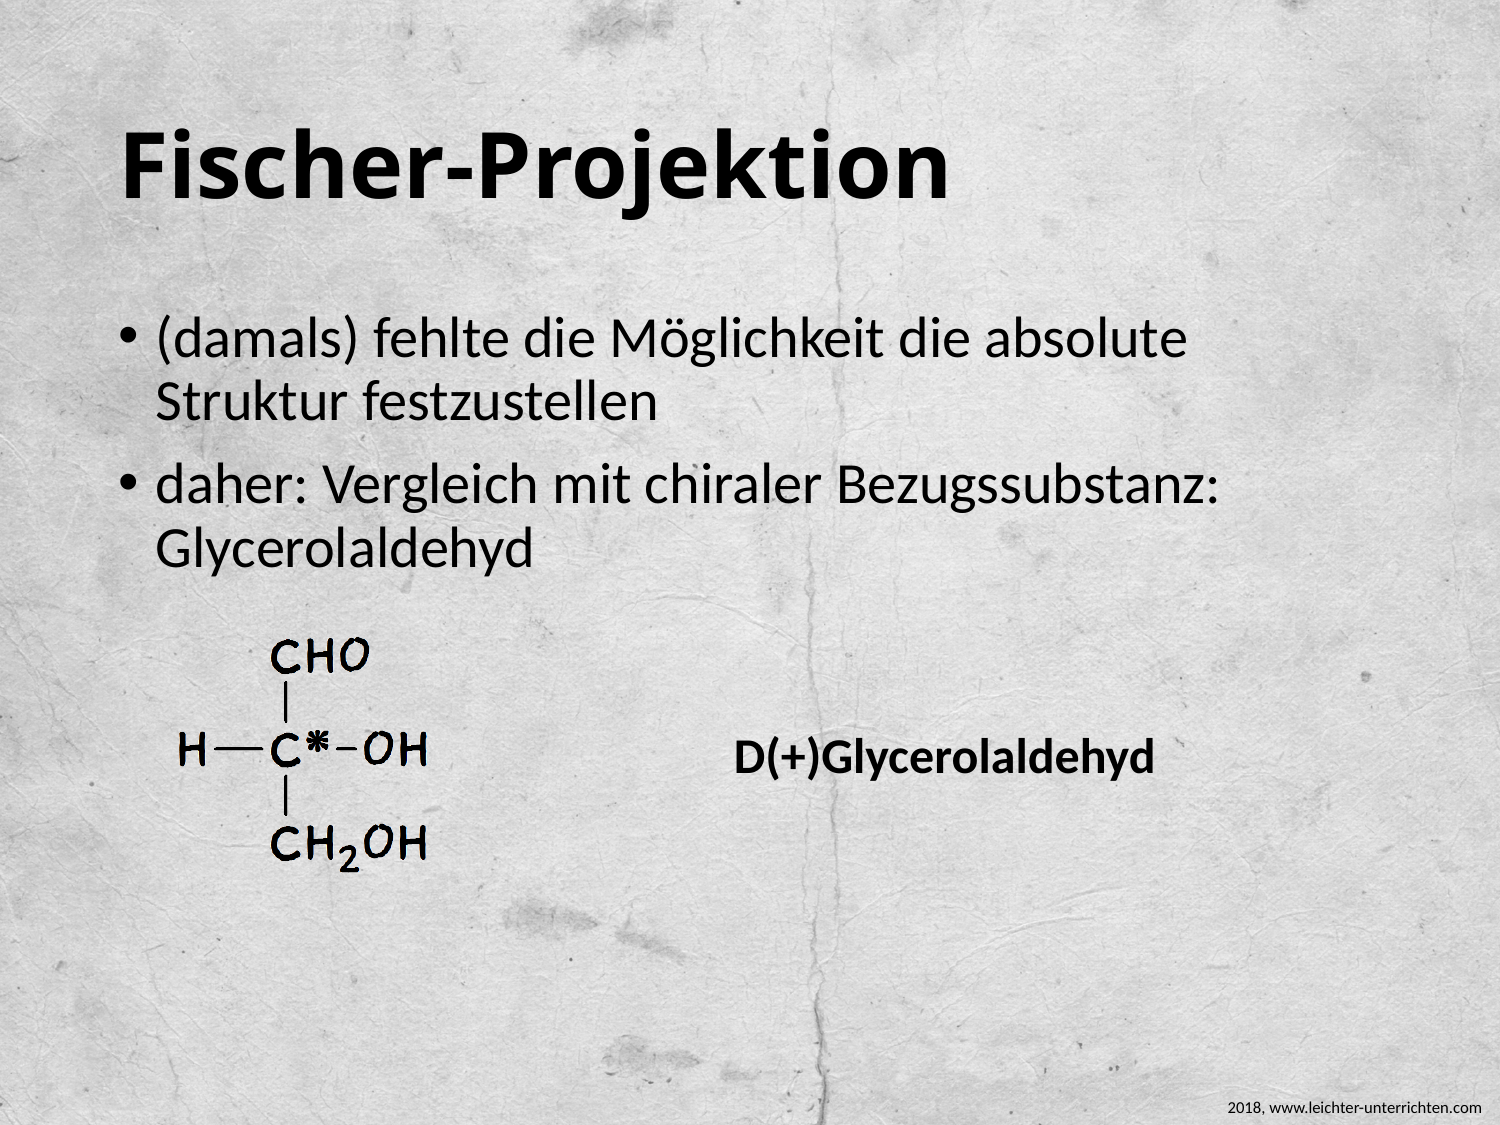

# Fischer-Projektion
(damals) fehlte die Möglichkeit die absolute Struktur festzustellen
daher: Vergleich mit chiraler Bezugssubstanz:
Glycerolaldehyd
D(+)Glycerolaldehyd